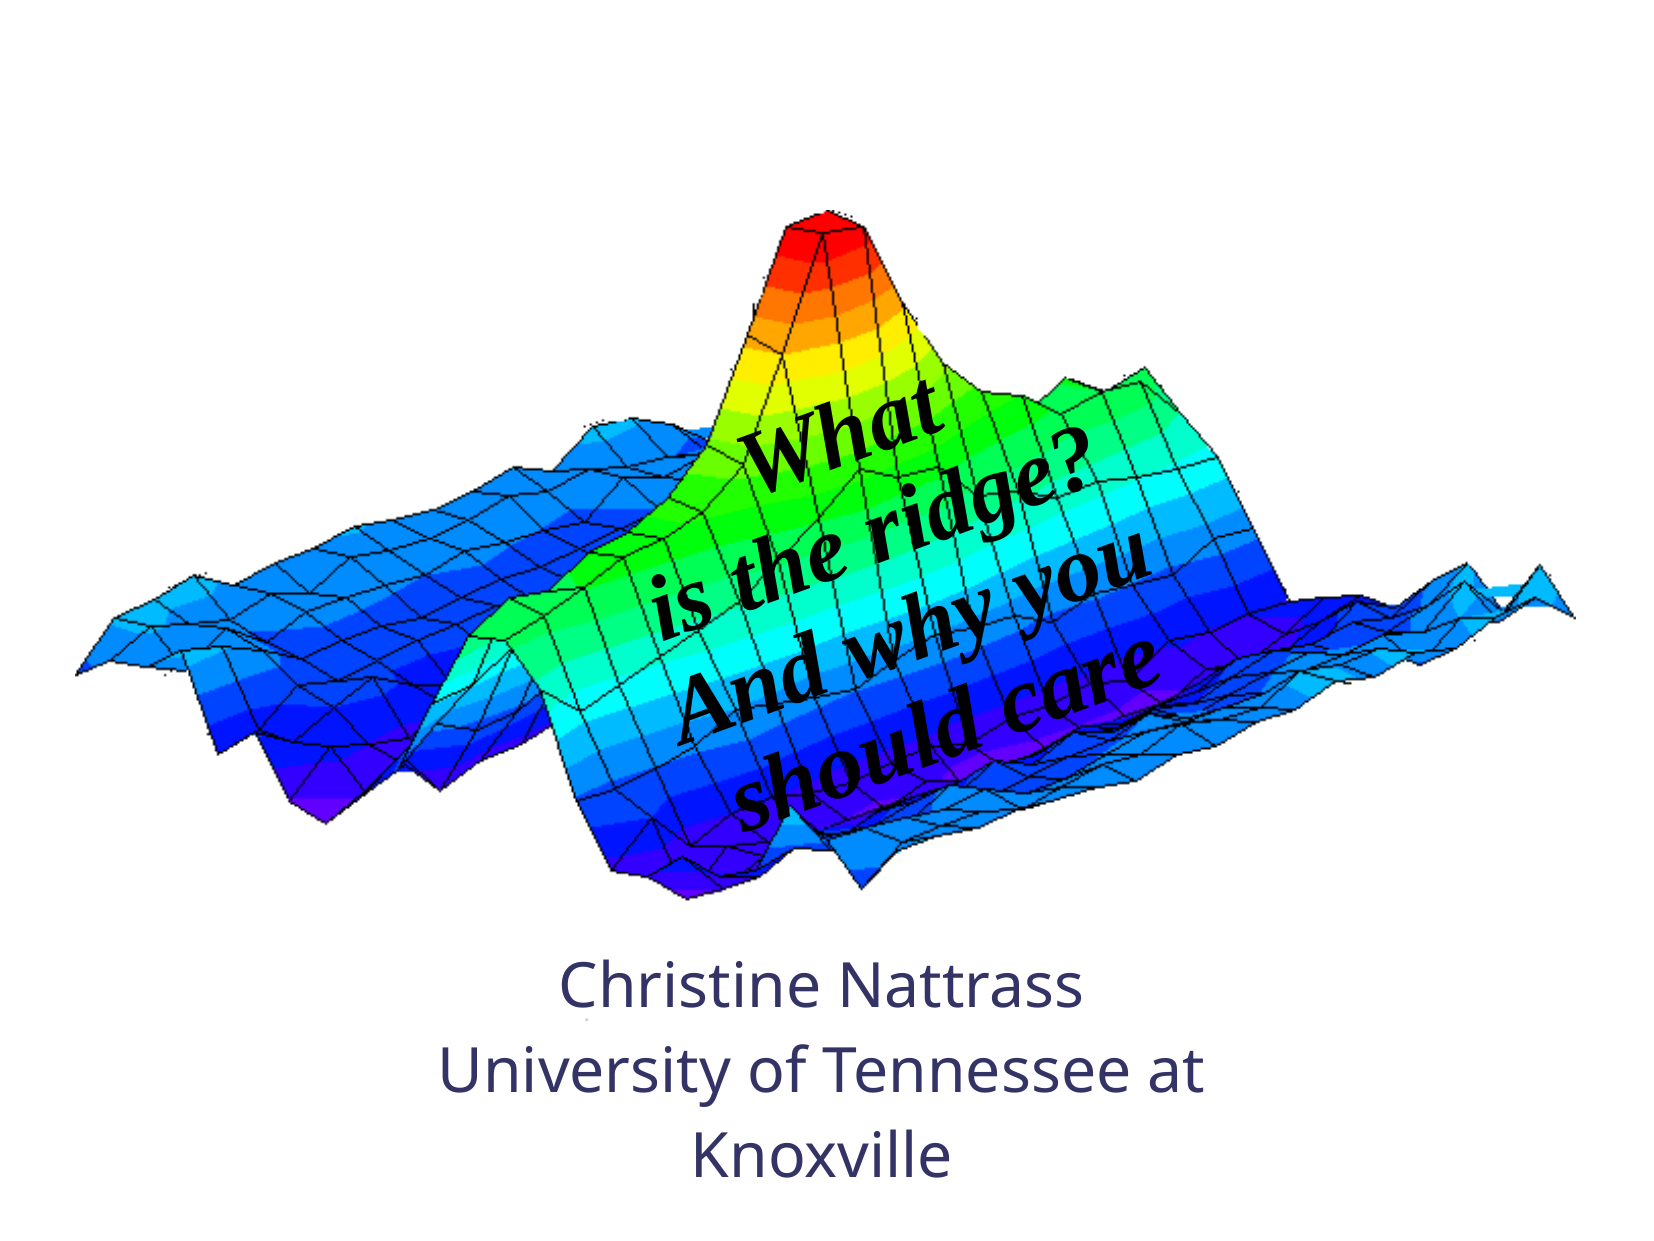

What
is the ridge?
And why you should care
Christine Nattrass
University of Tennessee at Knoxville